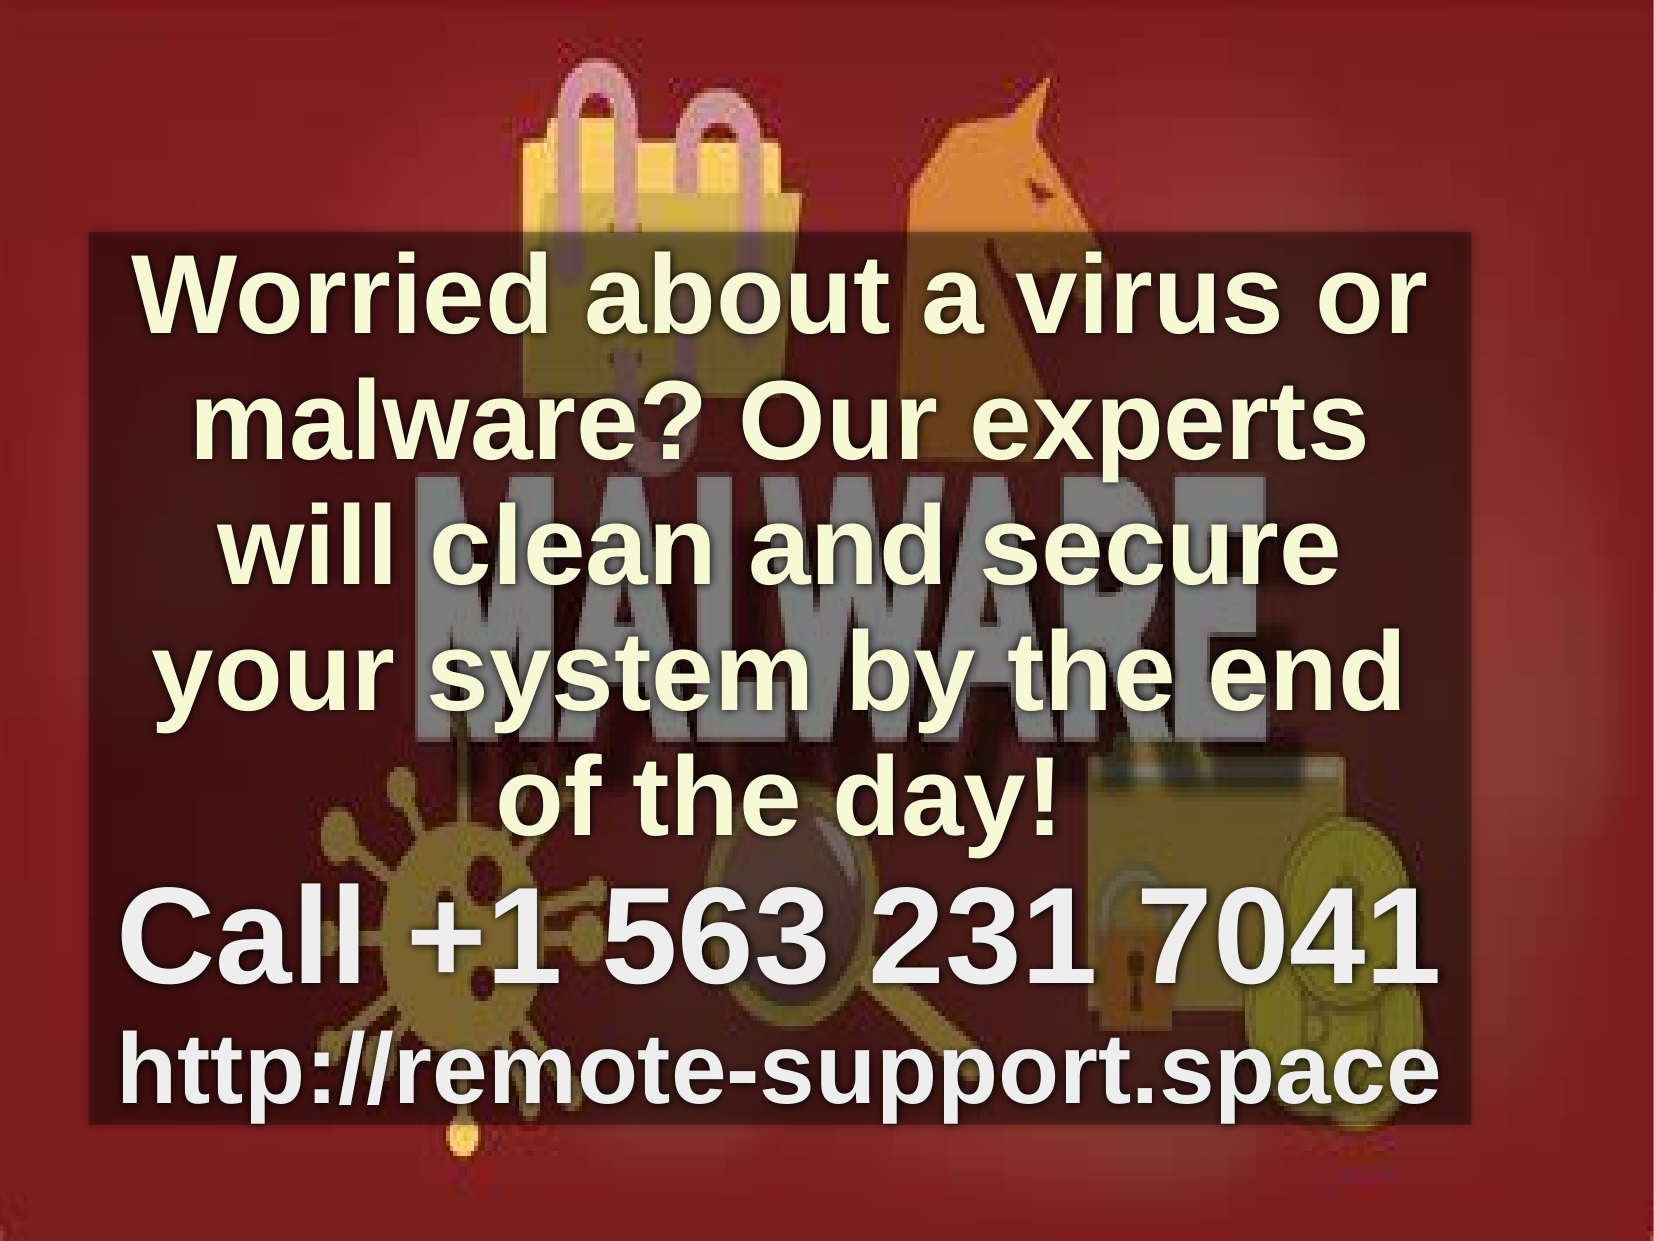

Worried about a virus or malware? Our experts will clean and secure your system by the end of the day!
Call +1 563 231 7041
http://remote-support.space